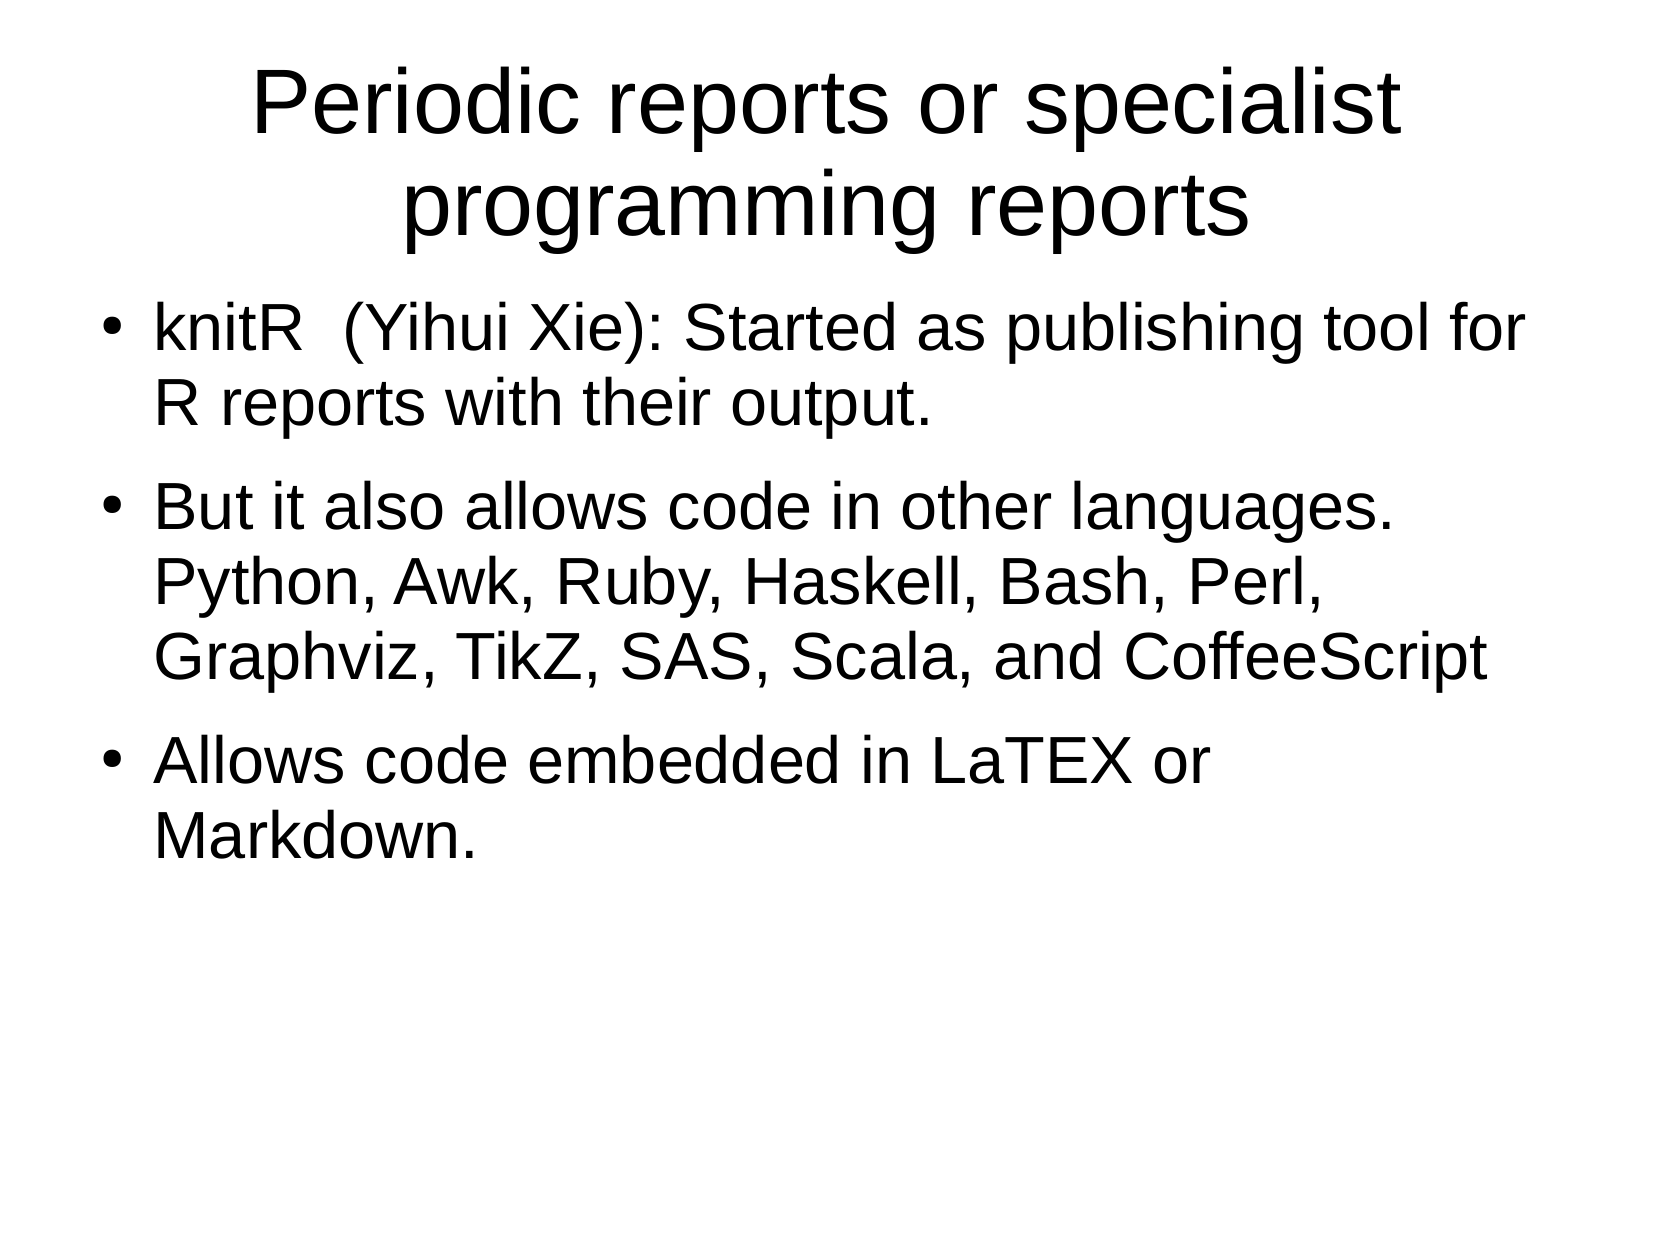

# Periodic reports or specialist programming reports
knitR (Yihui Xie): Started as publishing tool for R reports with their output.
But it also allows code in other languages. Python, Awk, Ruby, Haskell, Bash, Perl, Graphviz, TikZ, SAS, Scala, and CoffeeScript
Allows code embedded in LaTEX or Markdown.